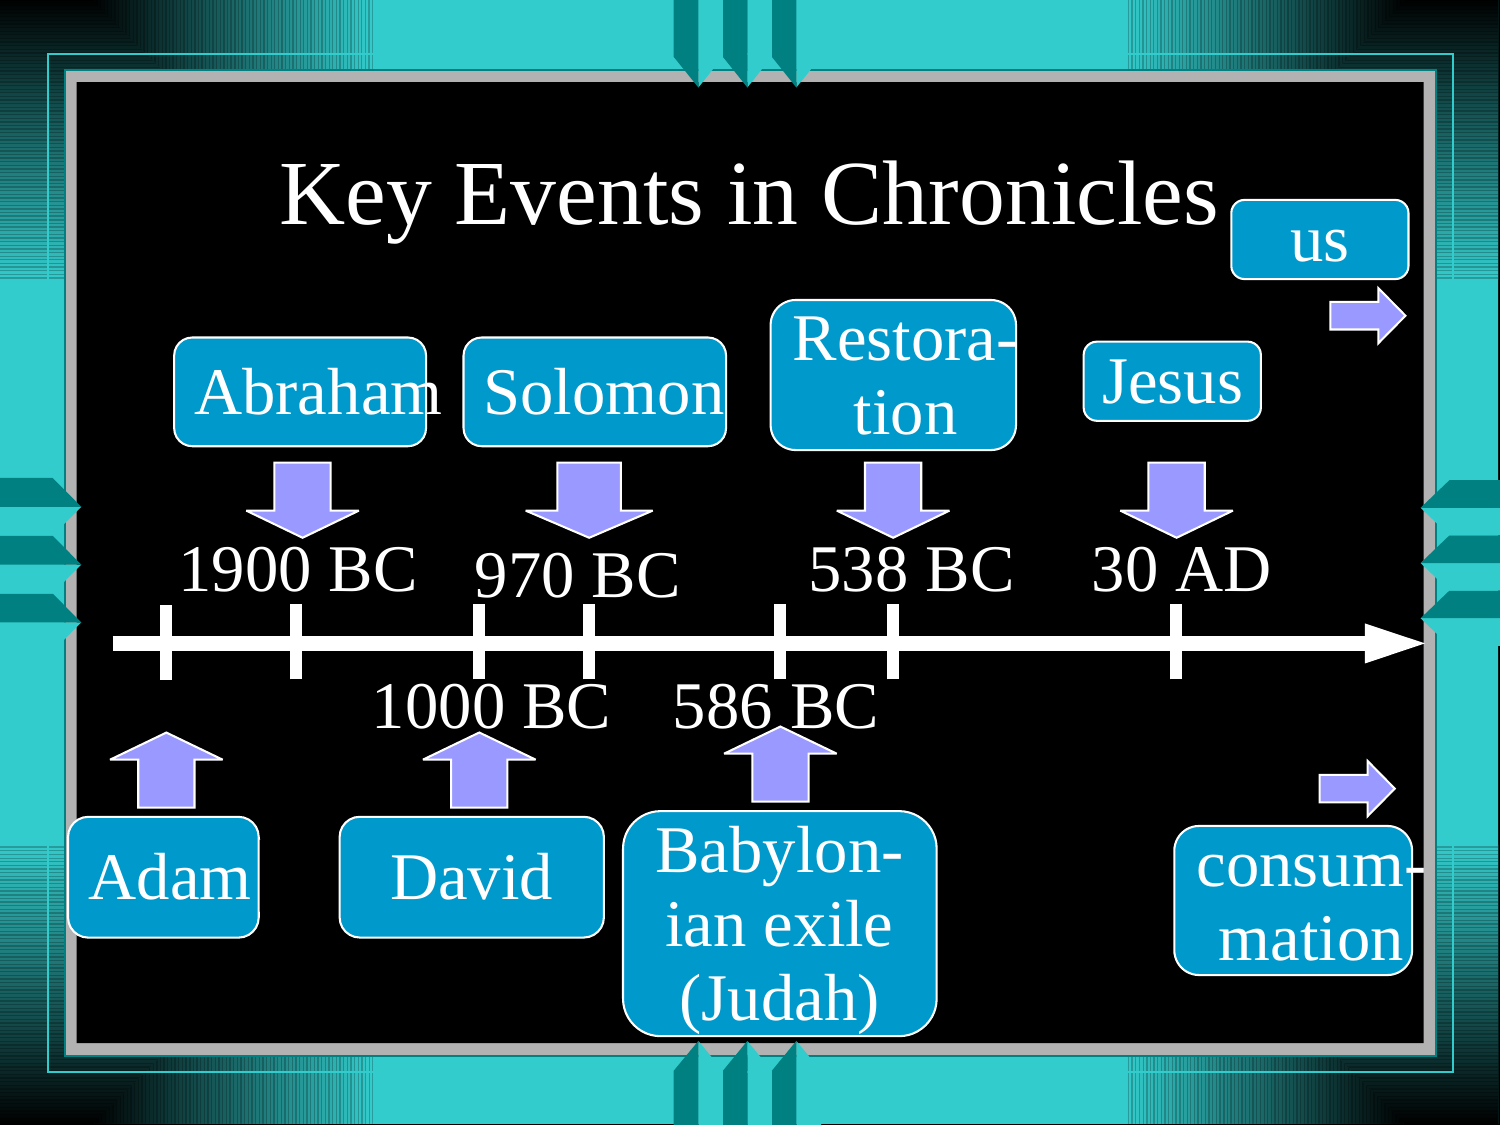

# Key Events in Chronicles
us
Restora-
tion
538 BC
Abraham
1900 BC
Solomon
970 BC
Jesus
30 AD
586 BC
Babylon-
ian exile
(Judah)
1000 BC
David
Adam
consum-
mation